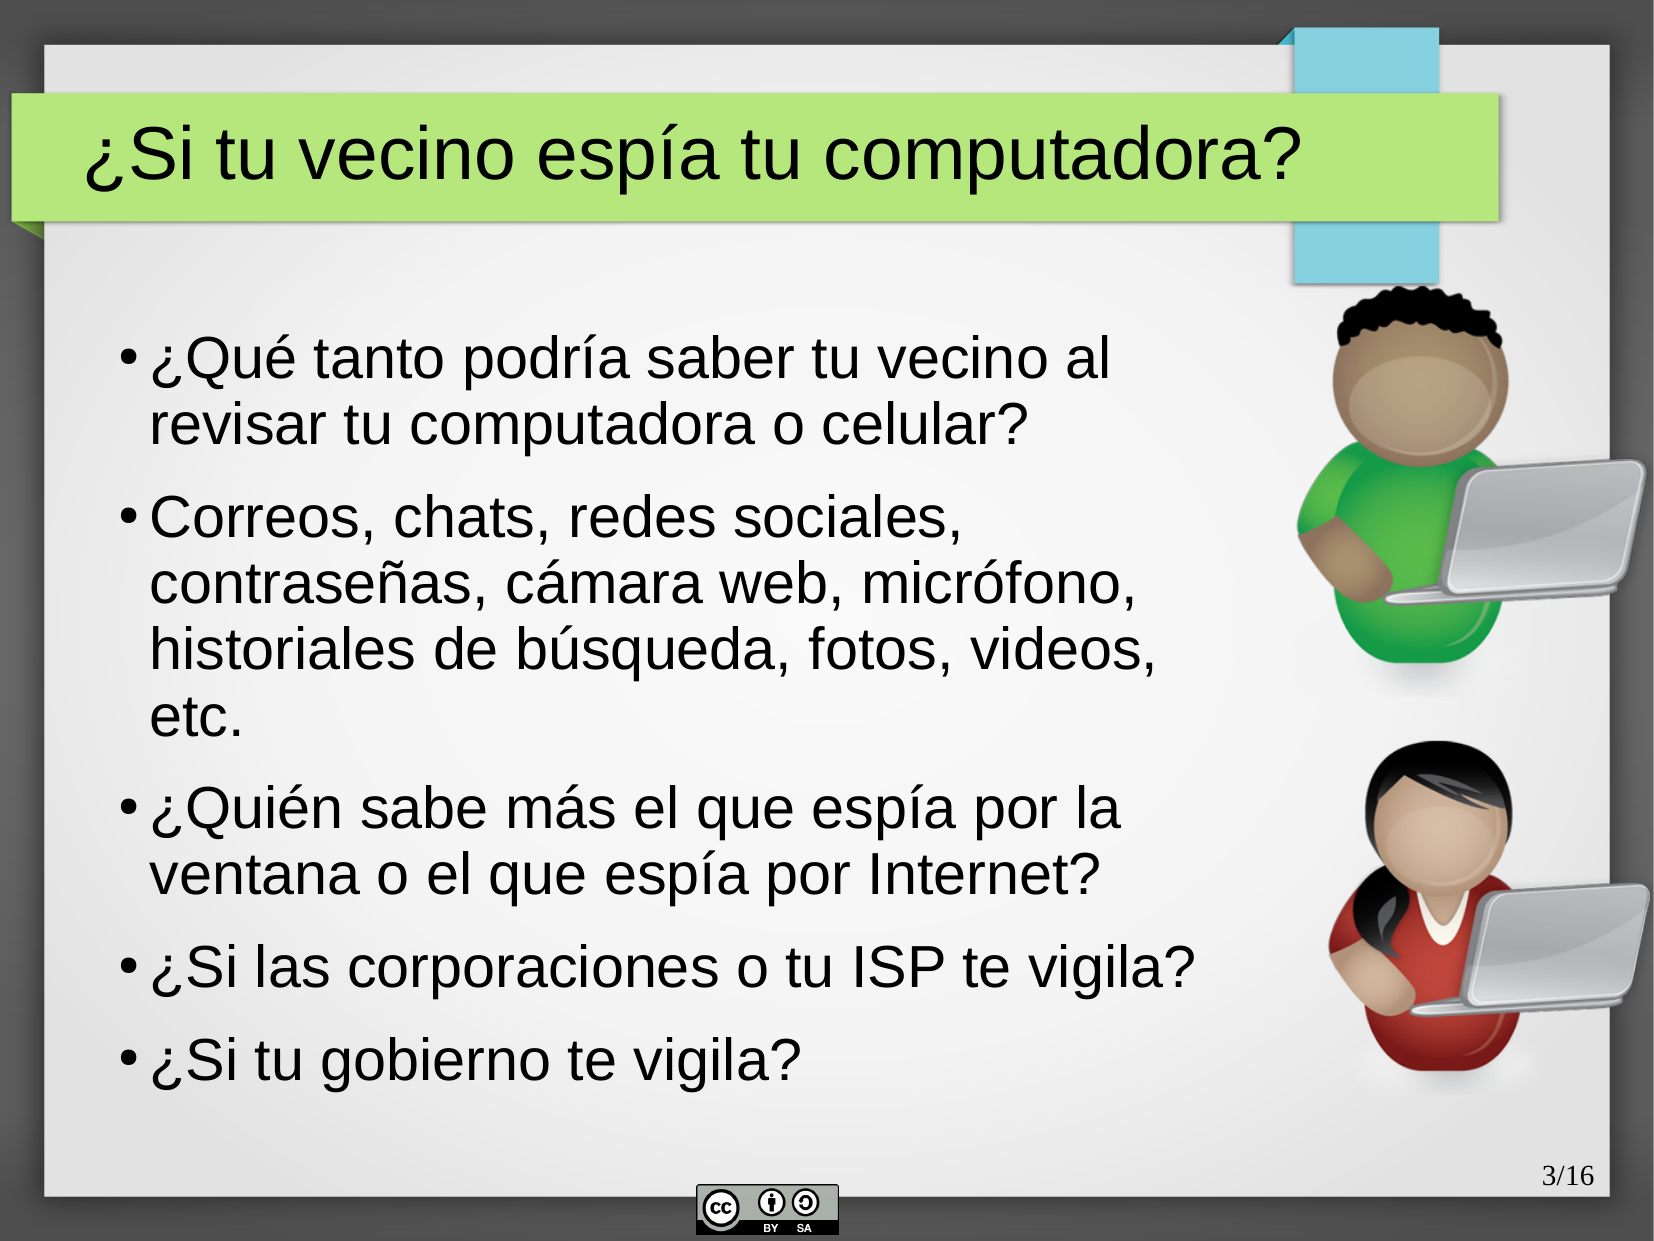

# ¿Si tu vecino espía tu computadora?
¿Qué tanto podría saber tu vecino al revisar tu computadora o celular?
Correos, chats, redes sociales, contraseñas, cámara web, micrófono, historiales de búsqueda, fotos, videos, etc.
¿Quién sabe más el que espía por la ventana o el que espía por Internet?
¿Si las corporaciones o tu ISP te vigila?
¿Si tu gobierno te vigila?
3